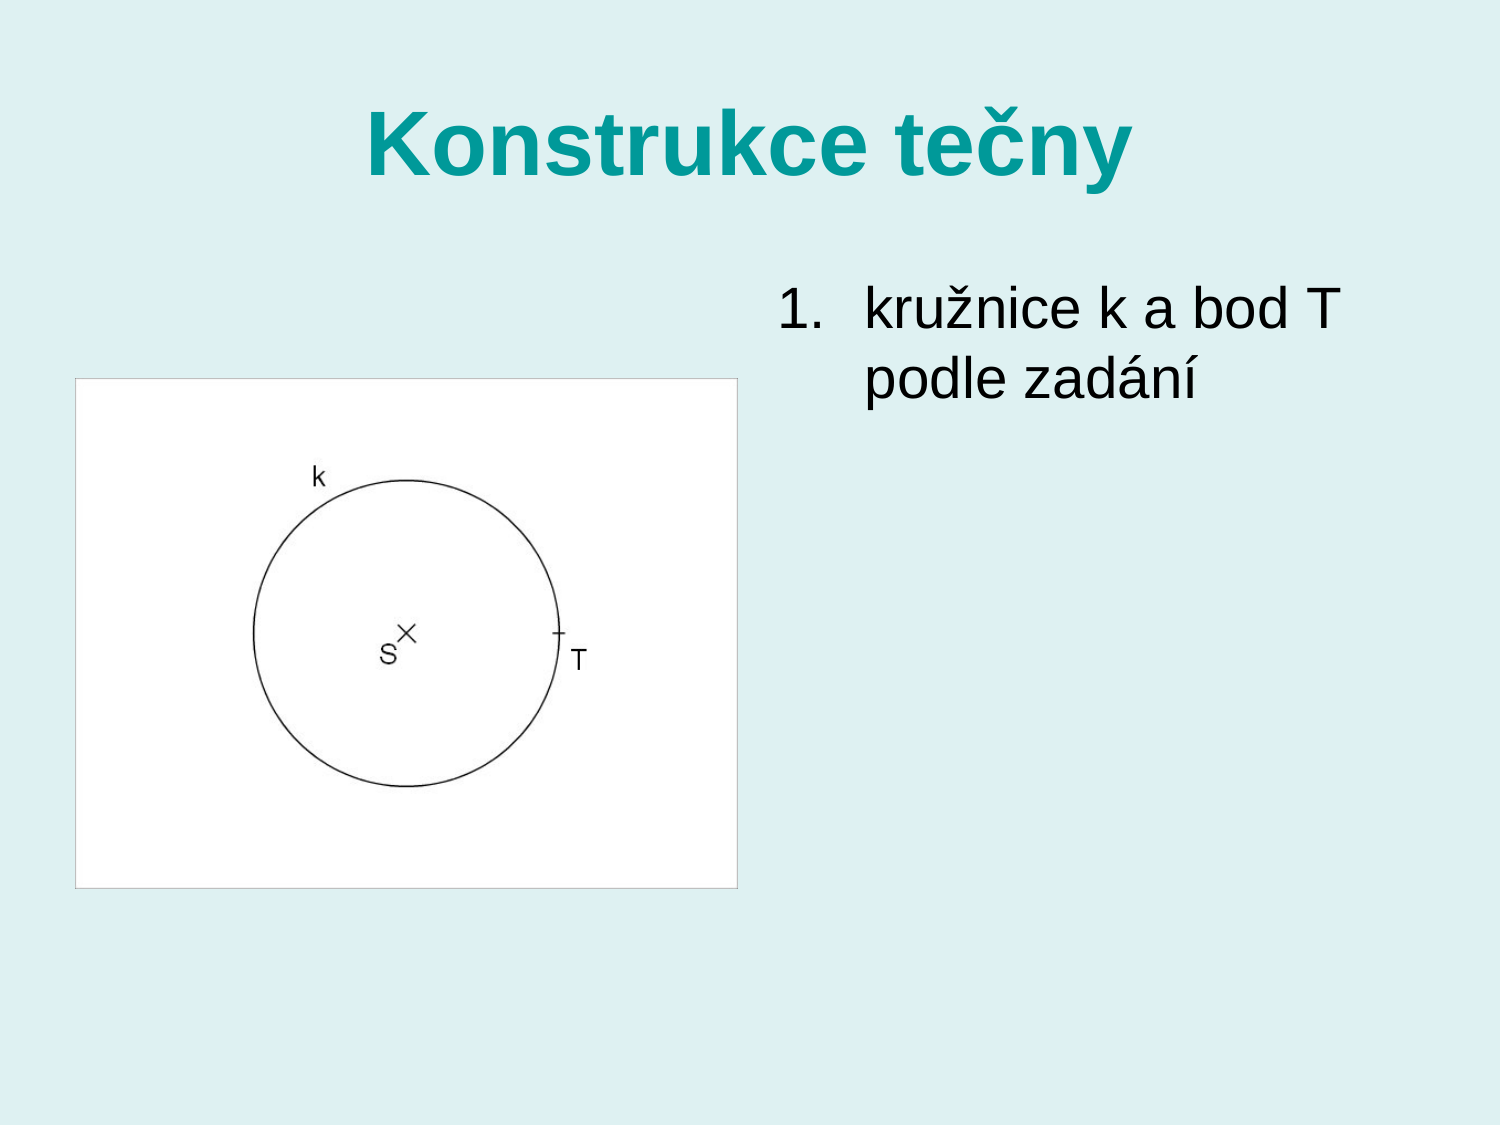

# Konstrukce tečny
kružnice k a bod T podle zadání